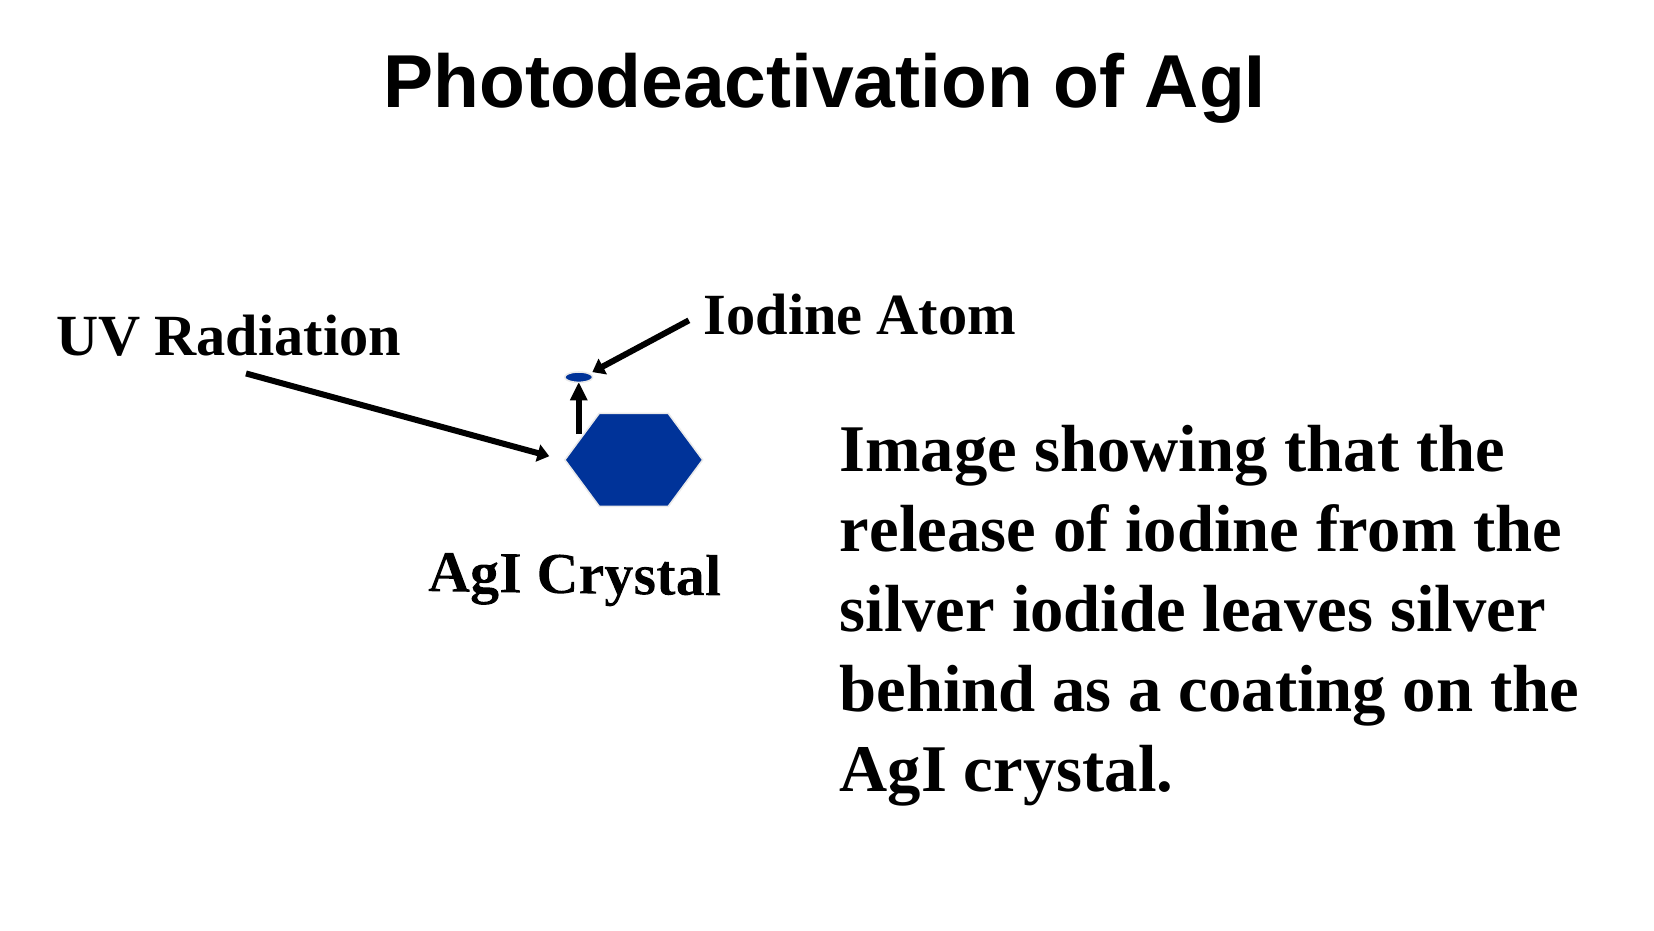

# Photodeactivation of AgI
Iodine Atom
UV Radiation
Image showing that the release of iodine from the silver iodide leaves silver behind as a coating on the AgI crystal.
AgI Crystal